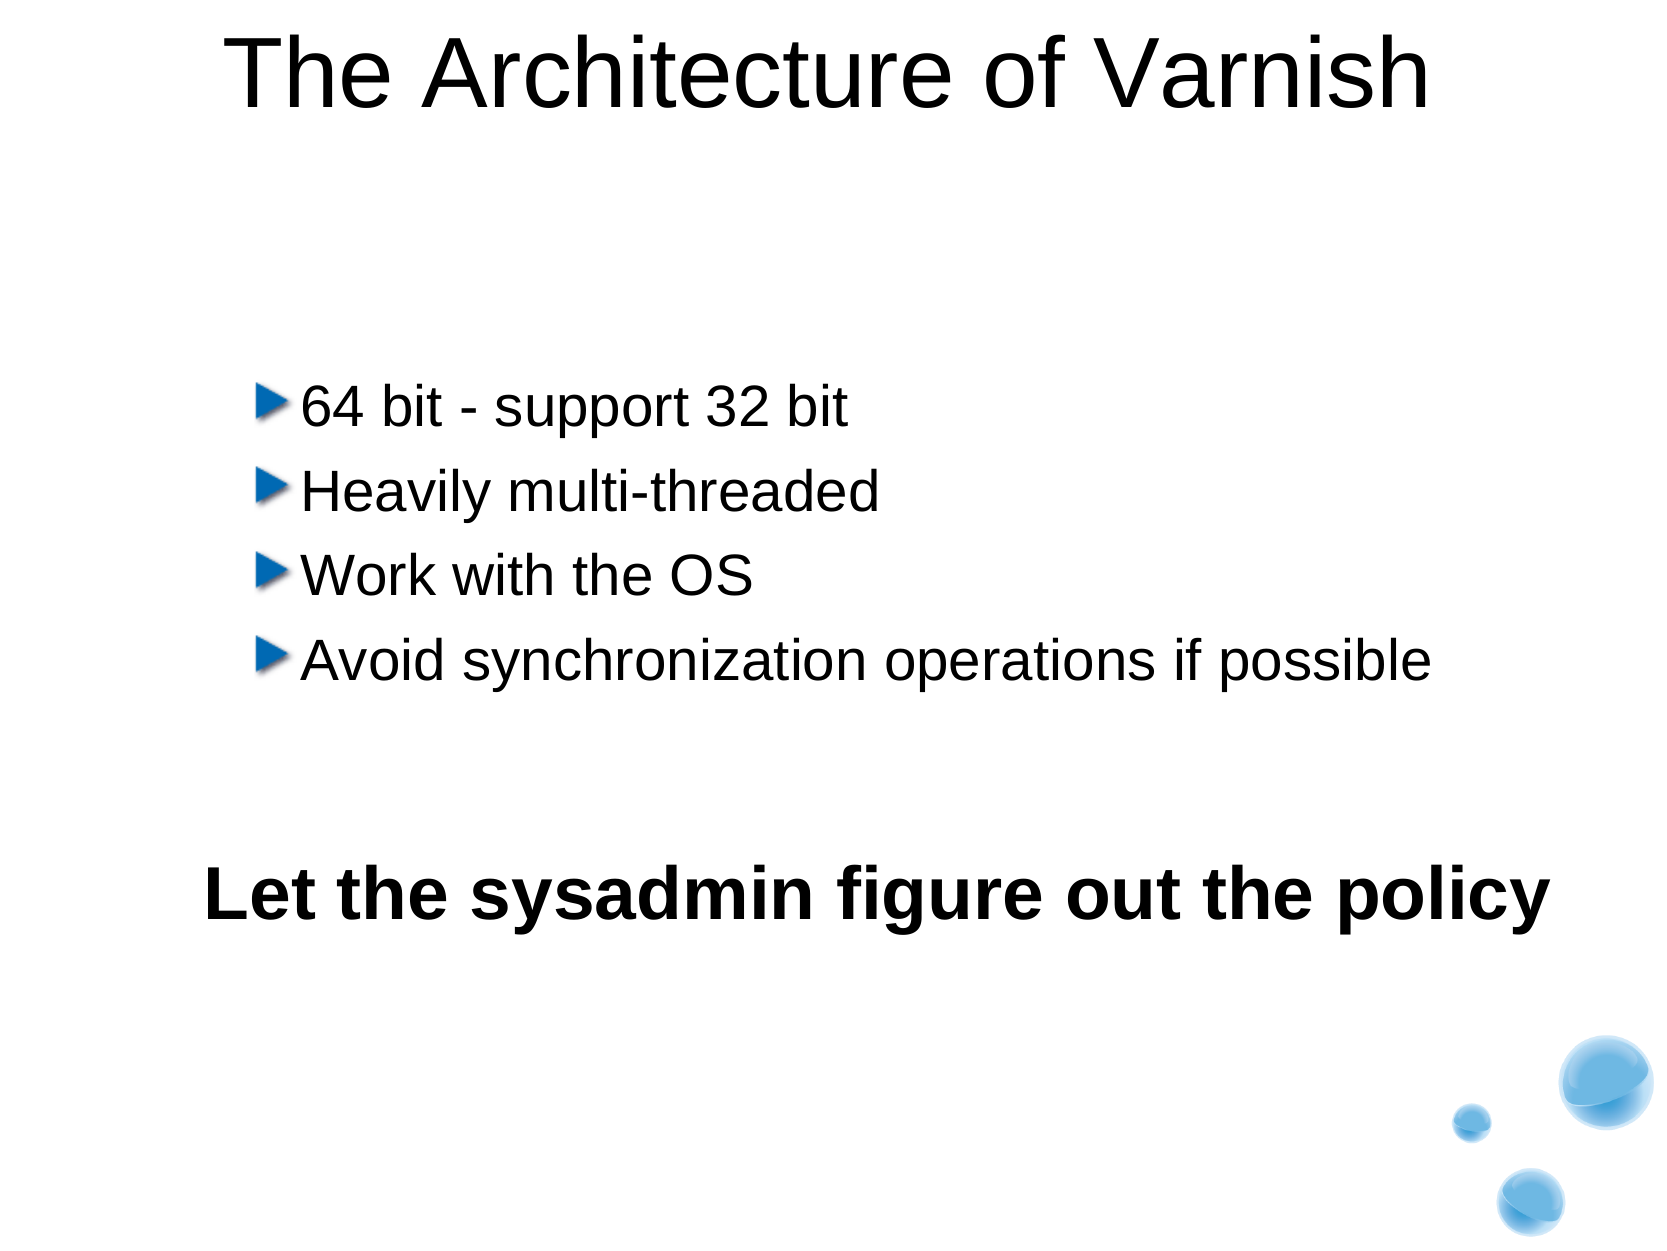

# The Architecture of Varnish
64 bit - support 32 bit
Heavily multi-threaded
Work with the OS
Avoid synchronization operations if possible
Let the sysadmin figure out the policy